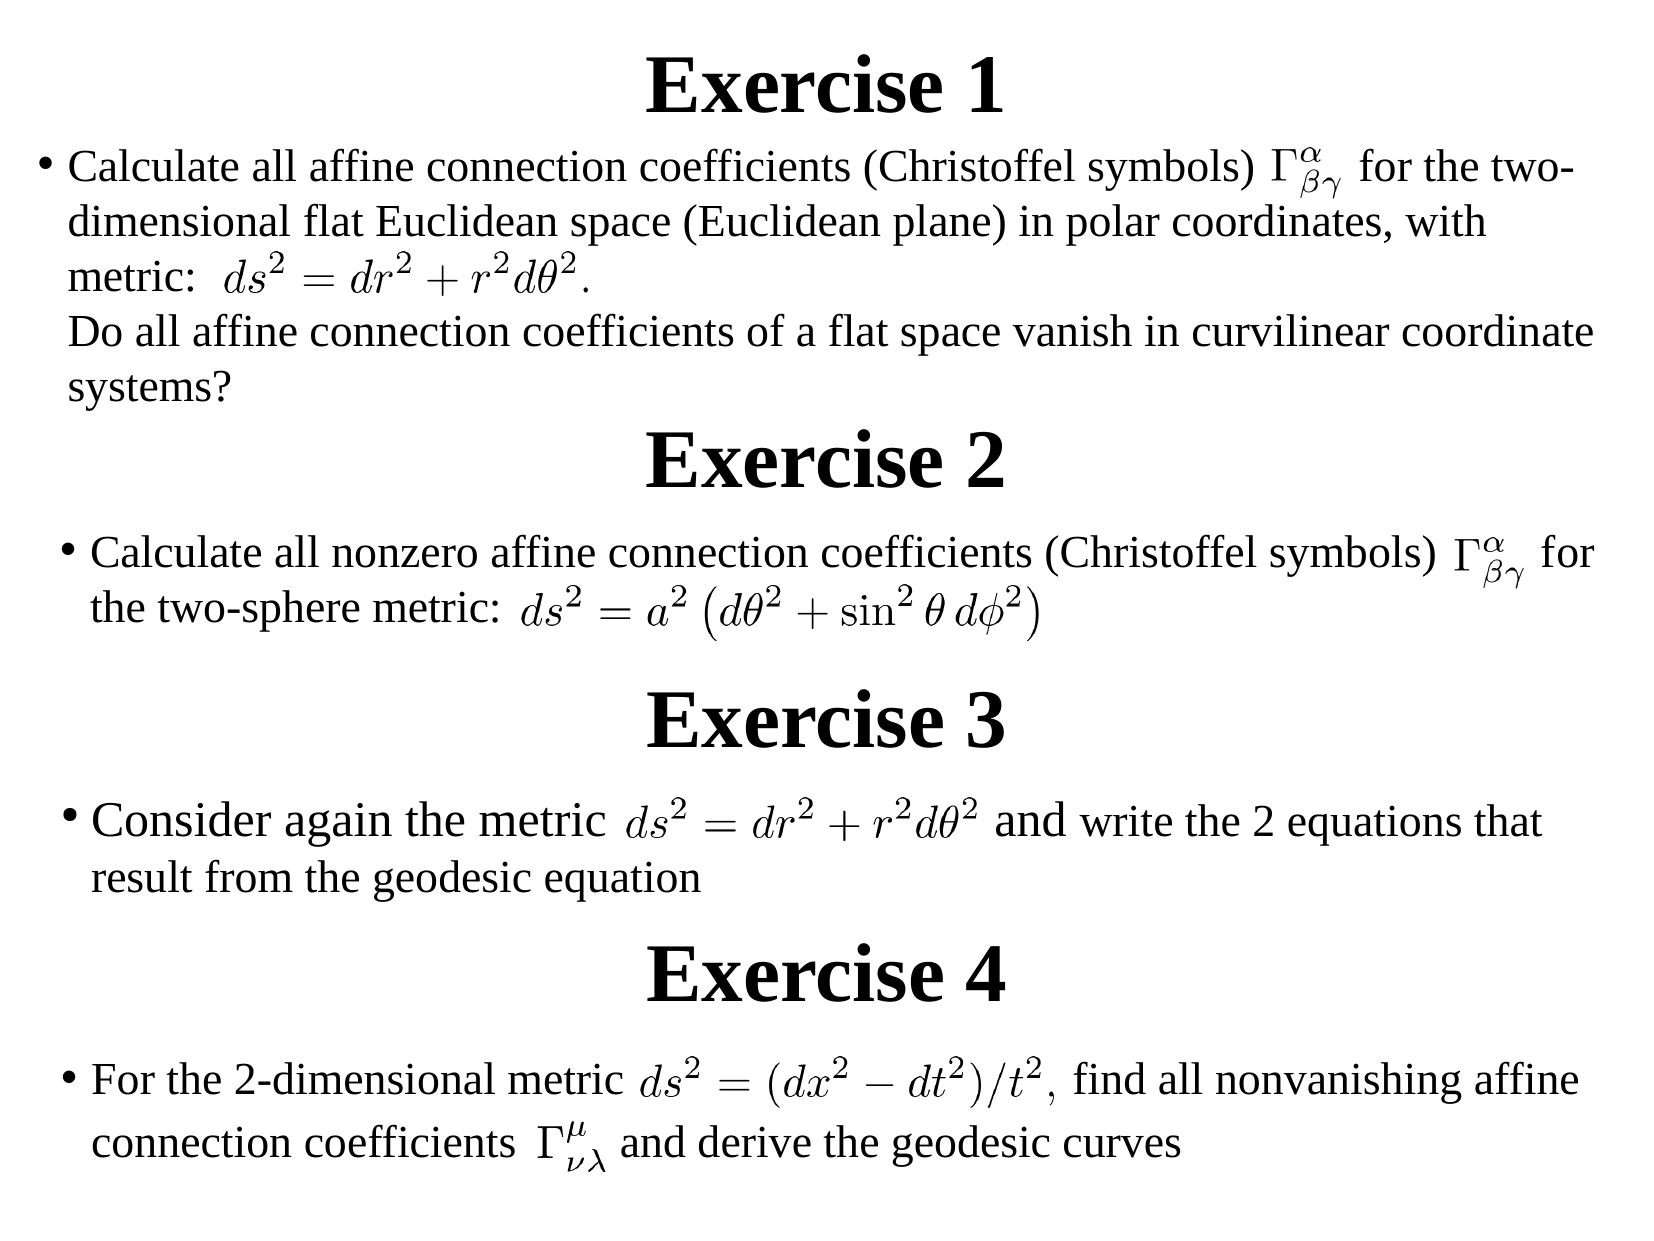

Exercise 1
# Calculate all affine connection coefficients (Christoffel symbols) for the two-dimensional flat Euclidean space (Euclidean plane) in polar coordinates, with metric:
Do all affine connection coefficients of a flat space vanish in curvilinear coordinate systems?
Exercise 2
Calculate all nonzero affine connection coefficients (Christoffel symbols) for the two-sphere metric:
Exercise 3
Consider again the metric and write the 2 equations that result from the geodesic equation
Exercise 4
For the 2-dimensional metric find all nonvanishing affine connection coefficients and derive the geodesic curves